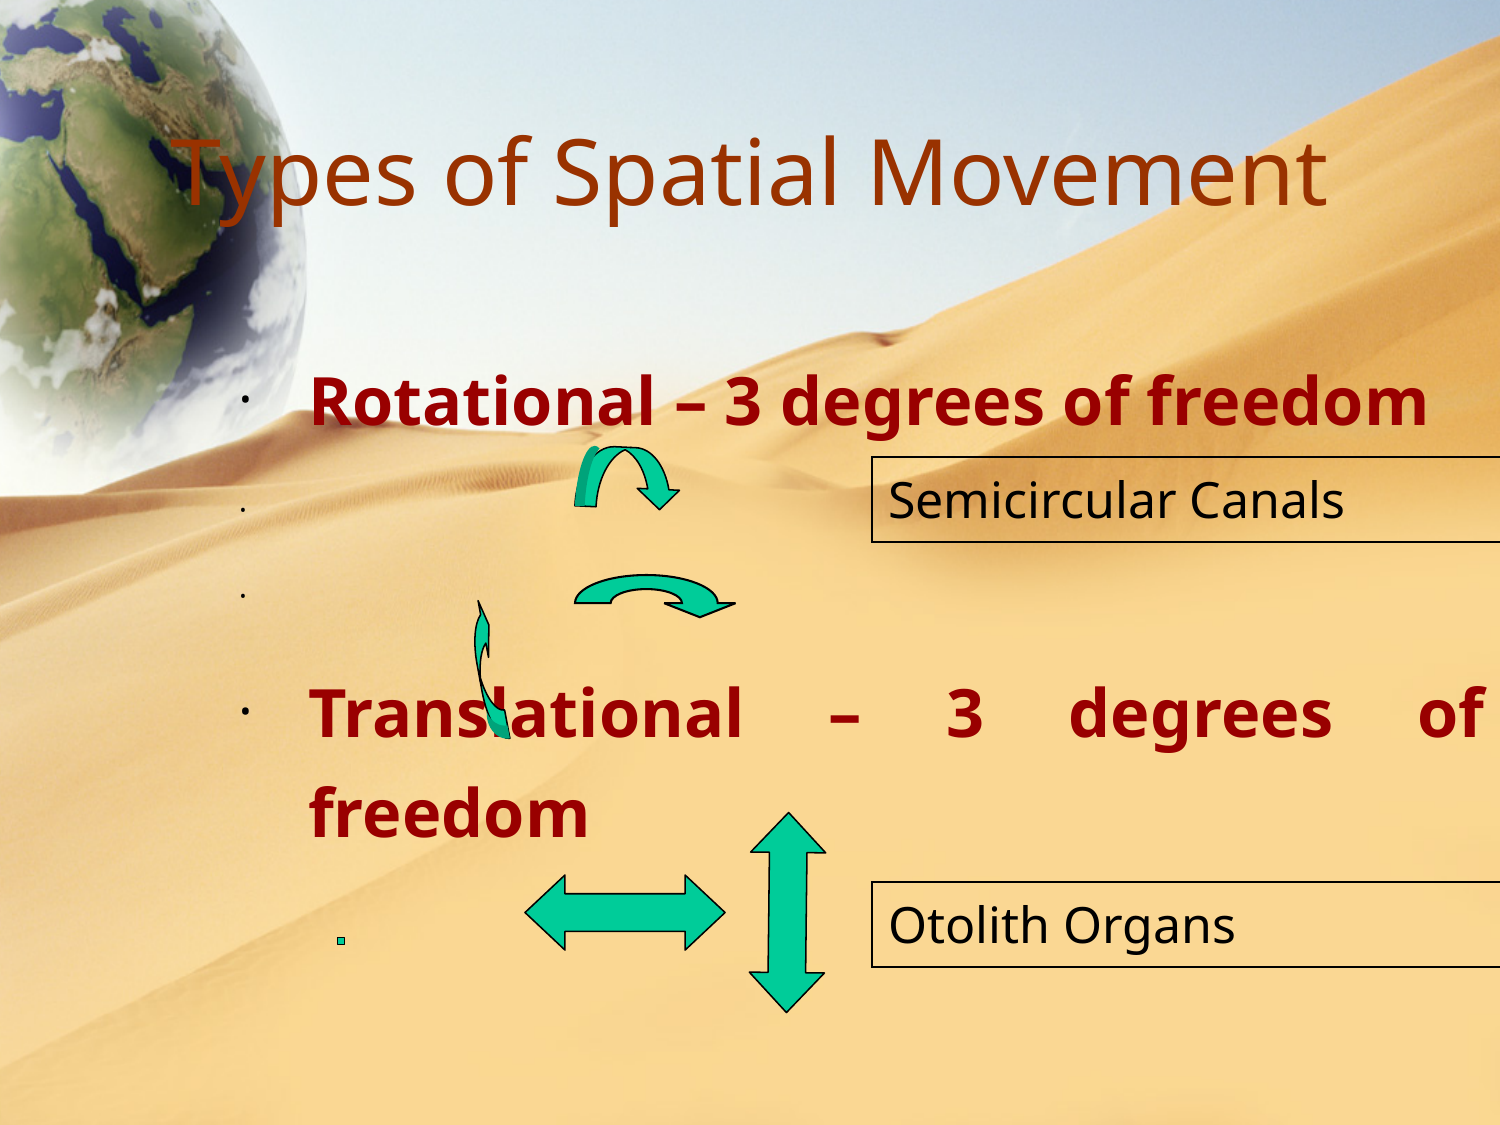

Types of Spatial Movement
Rotational – 3 degrees of freedom
Translational – 3 degrees of freedom
Semicircular Canals
Otolith Organs